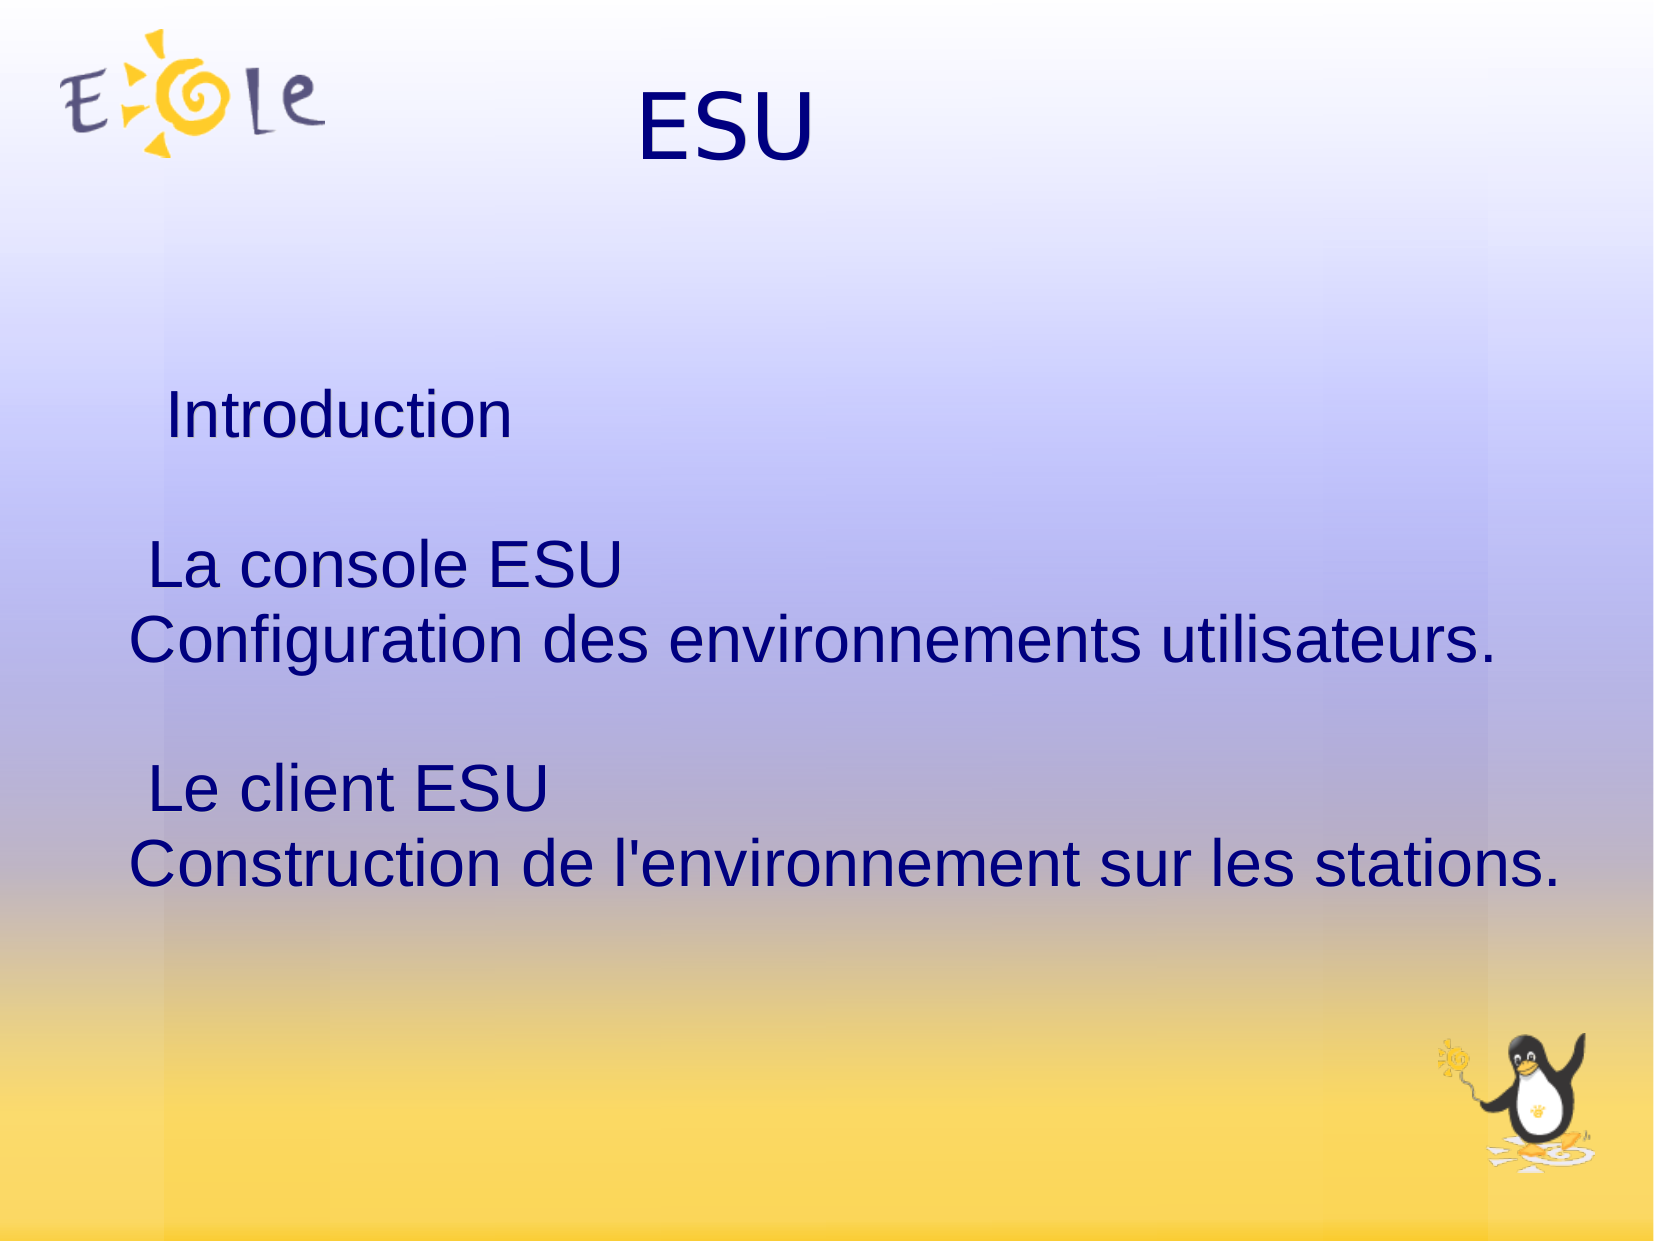

ESU
 Introduction
 La console ESU
Configuration des environnements utilisateurs.
 Le client ESU
Construction de l'environnement sur les stations.